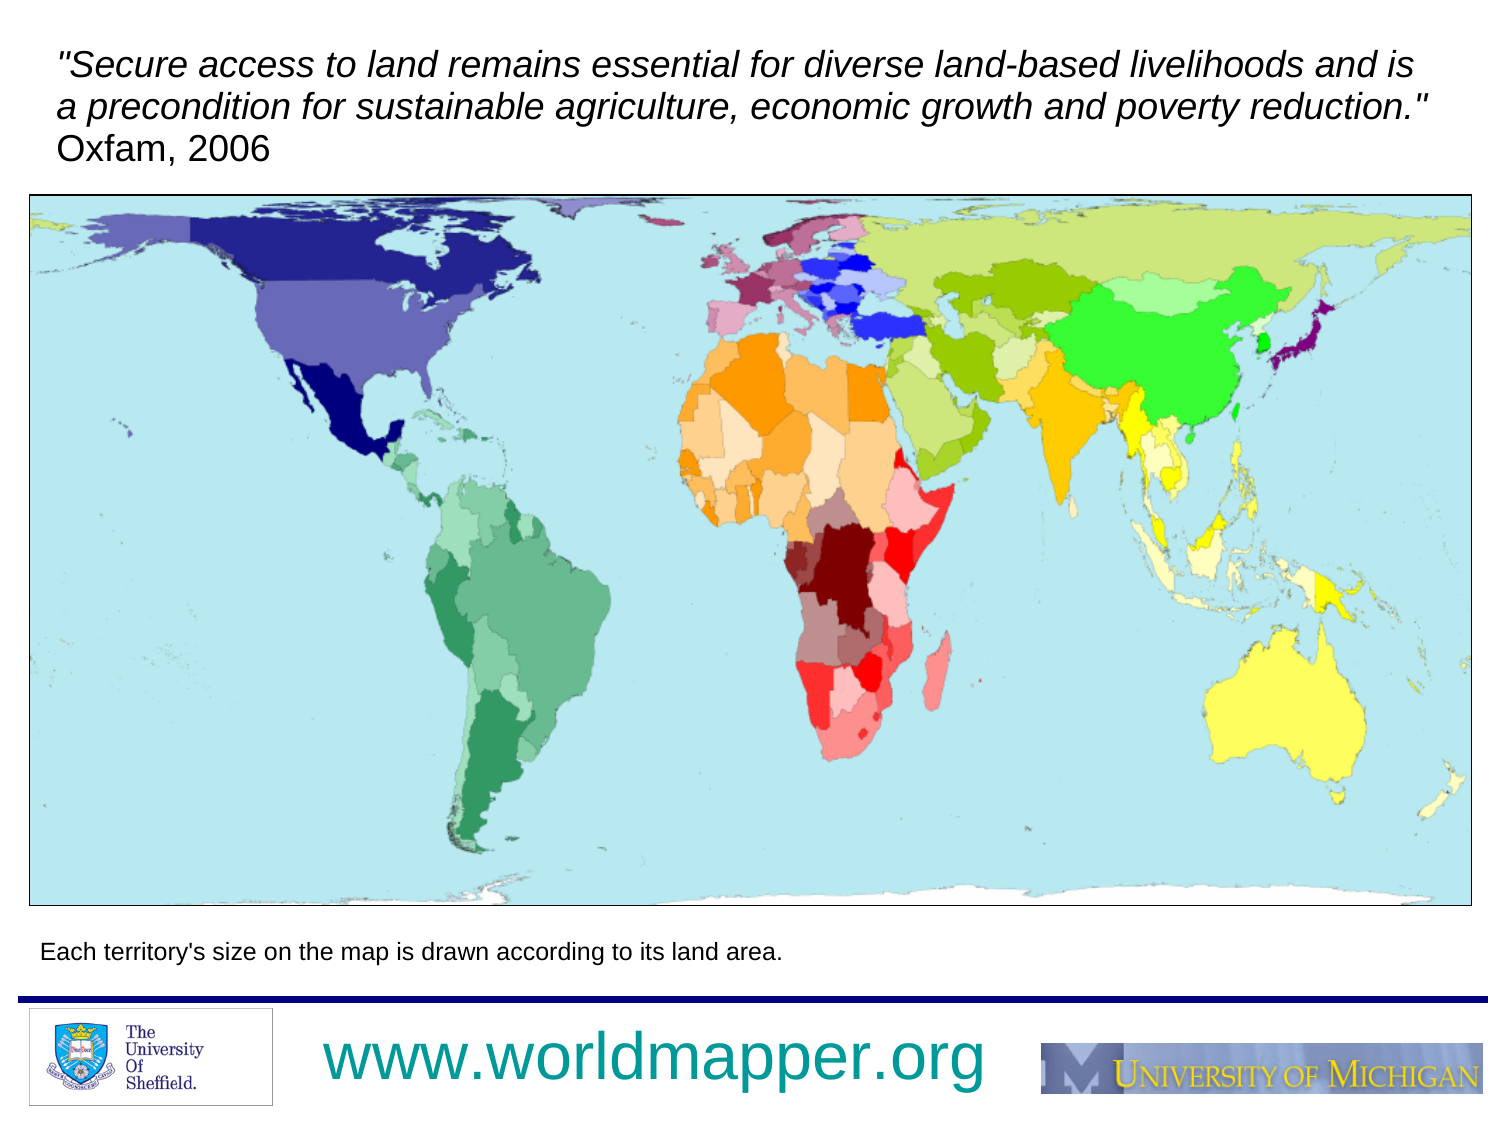

# "Secure access to land remains essential for diverse land-based livelihoods and is a precondition for sustainable agriculture, economic growth and poverty reduction." Oxfam, 2006
Each territory's size on the map is drawn according to its land area.